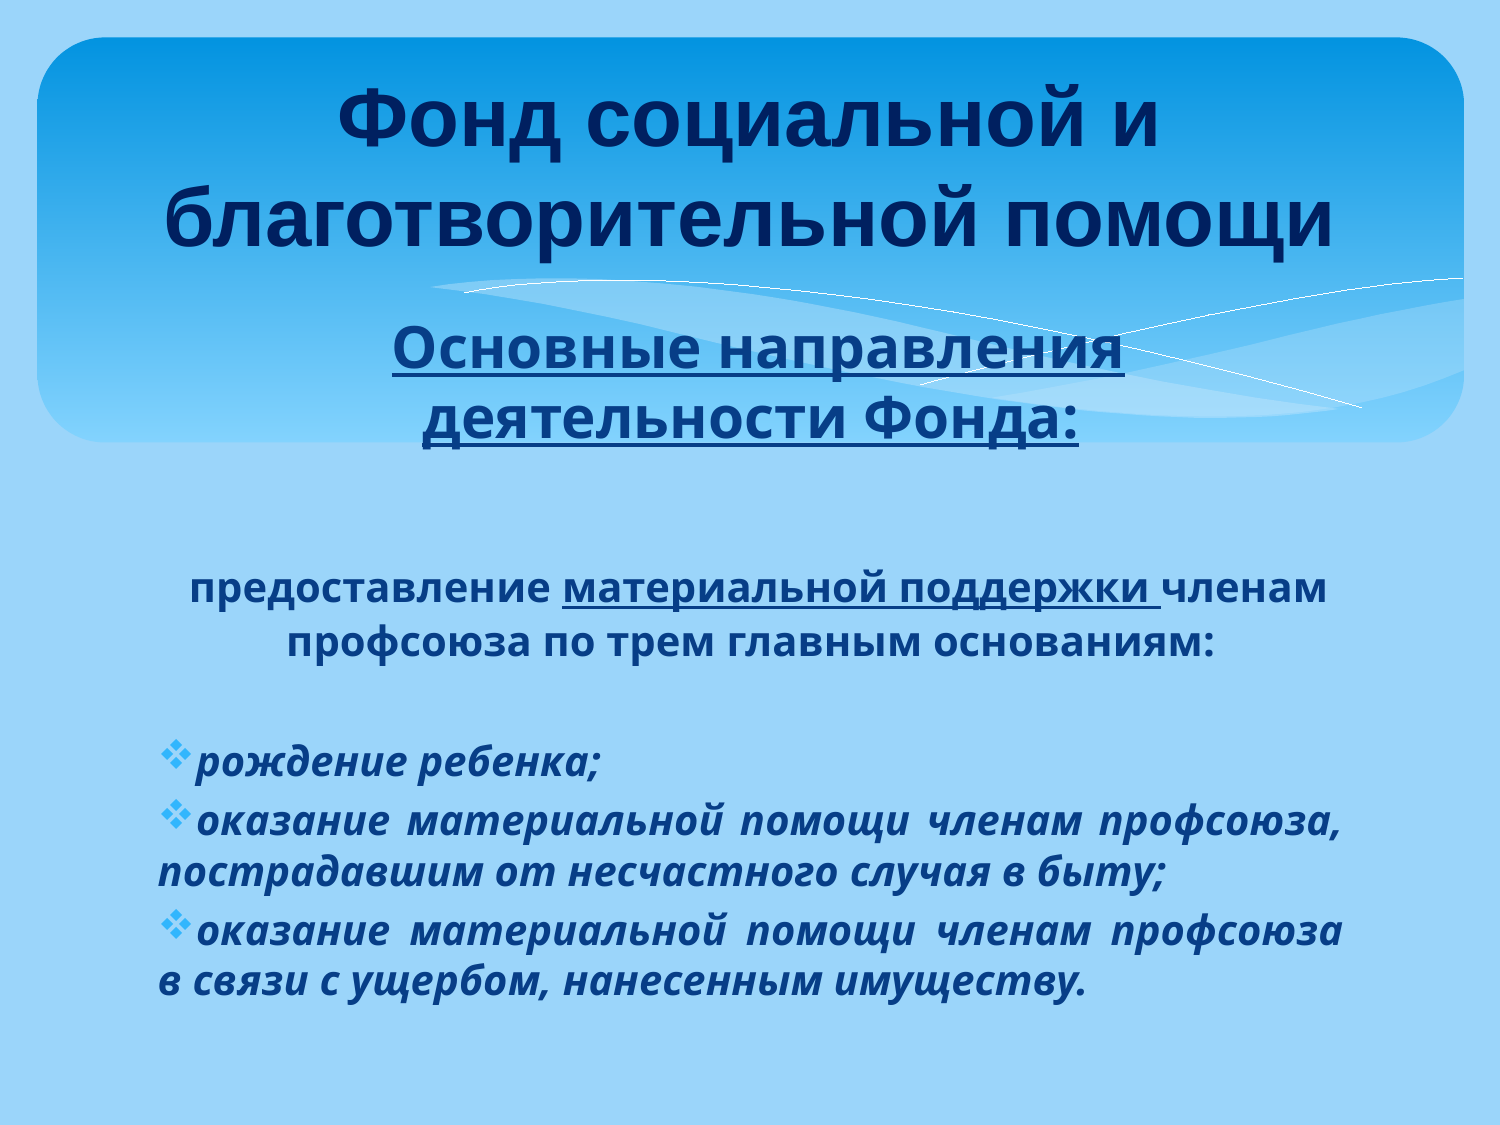

Фонд социальной и благотворительной помощи
# Основные направления деятельности Фонда:
 предоставление материальной поддержки членам профсоюза по трем главным основаниям:
рождение ребенка;
оказание материальной помощи членам профсоюза, пострадавшим от несчастного случая в быту;
оказание материальной помощи членам профсоюза в связи с ущербом, нанесенным имуществу.